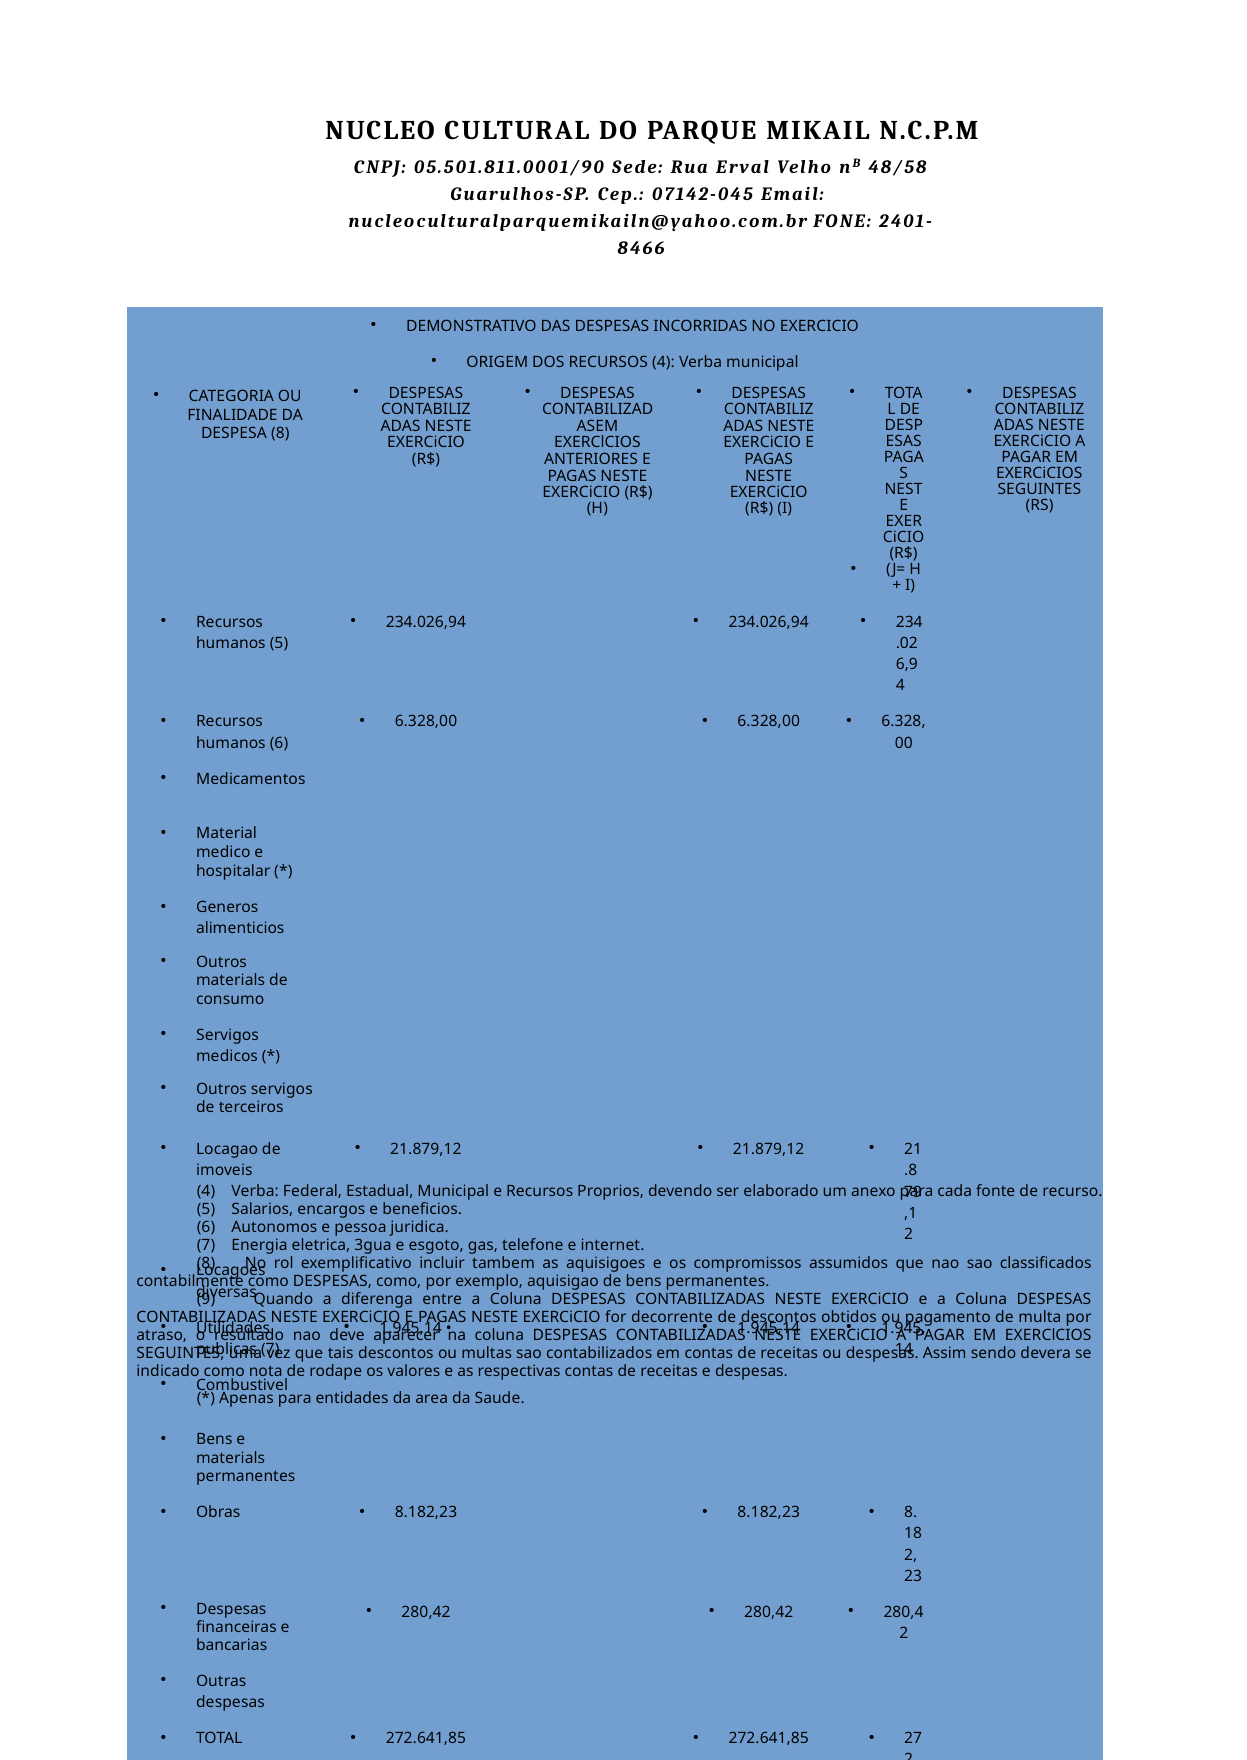

NUCLEO CULTURAL DO PARQUE MIKAIL N.C.P.M
CNPJ: 05.501.811.0001/90 Sede: Rua Erval Velho nB 48/58 Guarulhos-SP. Cep.: 07142-045 Email: nucleoculturalparquemikailn@yahoo.com.br FONE: 2401-8466
| DEMONSTRATIVO DAS DESPESAS INCORRIDAS NO EXERCICIO | | | | | |
| --- | --- | --- | --- | --- | --- |
| ORIGEM DOS RECURSOS (4): Verba municipal | | | | | |
| CATEGORIA OU FINALIDADE DA DESPESA (8) | DESPESAS CONTABILIZADAS NESTE EXERCiCIO (R$) | DESPESAS CONTABILIZADASEM EXERClCIOS ANTERIORES E PAGAS NESTE EXERCiCIO (R$) (H) | DESPESAS CONTABILIZADAS NESTE EXERCiCIO E PAGAS NESTE EXERCiCIO (R$) (I) | TOTAL DE DESPESAS PAGAS NESTE EXERCiCIO (R$) (J= H + I) | DESPESAS CONTABILIZADAS NESTE EXERCiCIO A PAGAR EM EXERCiCIOS SEGUINTES (RS) |
| Recursos humanos (5) | 234.026,94 | | 234.026,94 | 234.026,94 | |
| Recursos humanos (6) | 6.328,00 | | 6.328,00 | 6.328,00 | |
| Medicamentos | | | | | |
| Material medico e hospitalar (\*) | | | | | |
| Generos alimenticios | | | | | |
| Outros materials de consumo | | | | | |
| Servigos medicos (\*) | | | | | |
| Outros servigos de terceiros | | | | | |
| Locagao de imoveis | 21.879,12 | | 21.879,12 | 21.879,12 | |
| Locagoes diversas | | | | | |
| Utilidades publicas (7) | 1.945,14 • | | 1.945,14 | 1.945,14 | |
| Combustivel | | | | | |
| Bens e materials permanentes | | | | | |
| Obras | 8.182,23 | | 8.182,23 | 8.182,23 | |
| Despesas financeiras e bancarias | 280,42 | | 280,42 | 280,42 | |
| Outras despesas | | | | | |
| TOTAL | 272.641,85 | | 272.641,85 | 272.641,85 | |
(4) Verba: Federal, Estadual, Municipal e Recursos Proprios, devendo ser elaborado um anexo para cada fonte de recurso.
(5) Salarios, encargos e beneficios.
(6) Autonomos e pessoa juridica.
(7) Energia eletrica, 3gua e esgoto, gas, telefone e internet.
(8) No rol exemplificativo incluir tambem as aquisigoes e os compromissos assumidos que nao sao classificados contabilmente como DESPESAS, como, por exemplo, aquisigao de bens permanentes.
(9) Quando a diferenga entre a Coluna DESPESAS CONTABILIZADAS NESTE EXERCiCIO e a Coluna DESPESAS CONTABILIZADAS NESTE EXERCiCIO E PAGAS NESTE EXERCiCIO for decorrente de descontos obtidos ou pagamento de multa por atraso, o resultado nao deve aparecer na coluna DESPESAS CONTABILIZADAS NESTE EXERCiCIO A PAGAR EM EXERClCIOS SEGUINTES, uma vez que tais descontos ou multas sao contabilizados em contas de receitas ou despesas. Assim sendo devera se indicado como nota de rodape os valores e as respectivas contas de receitas e despesas.
(*) Apenas para entidades da area da Saude.